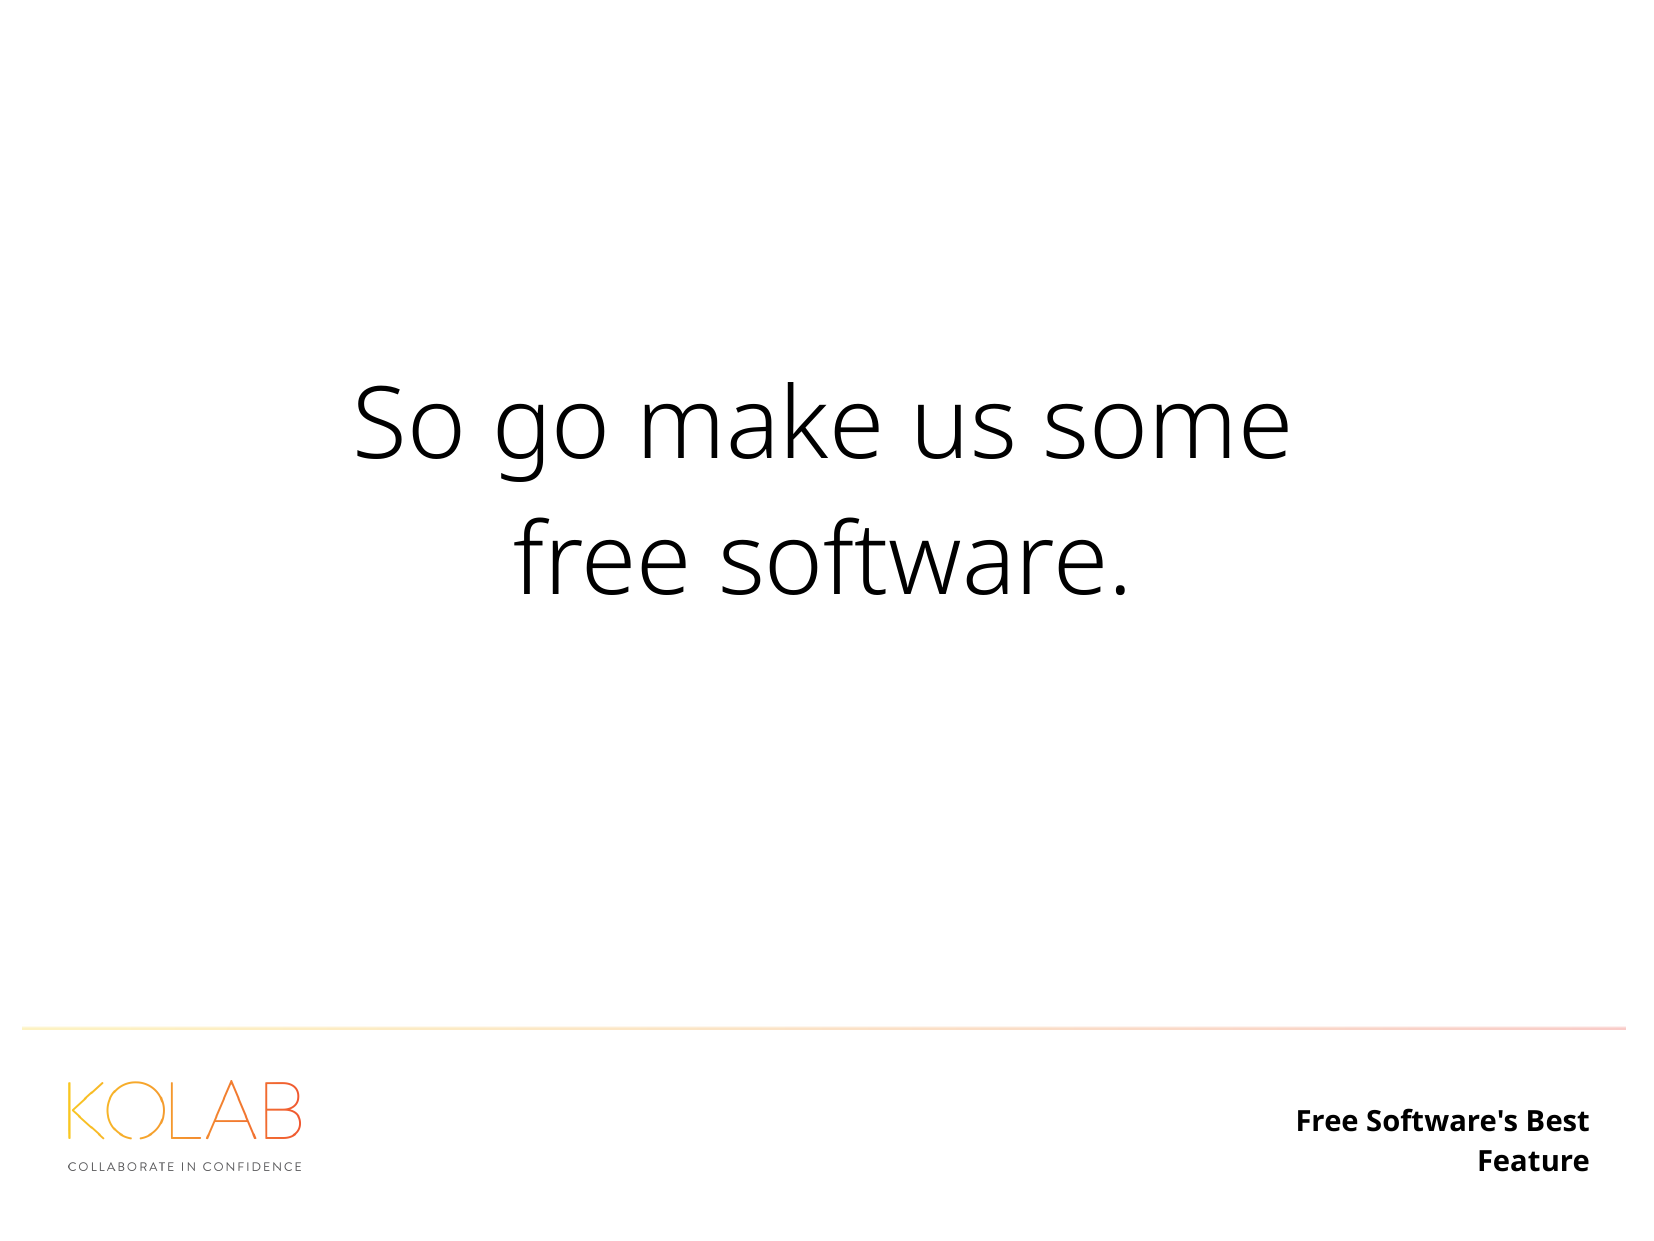

# So go make us some free software.